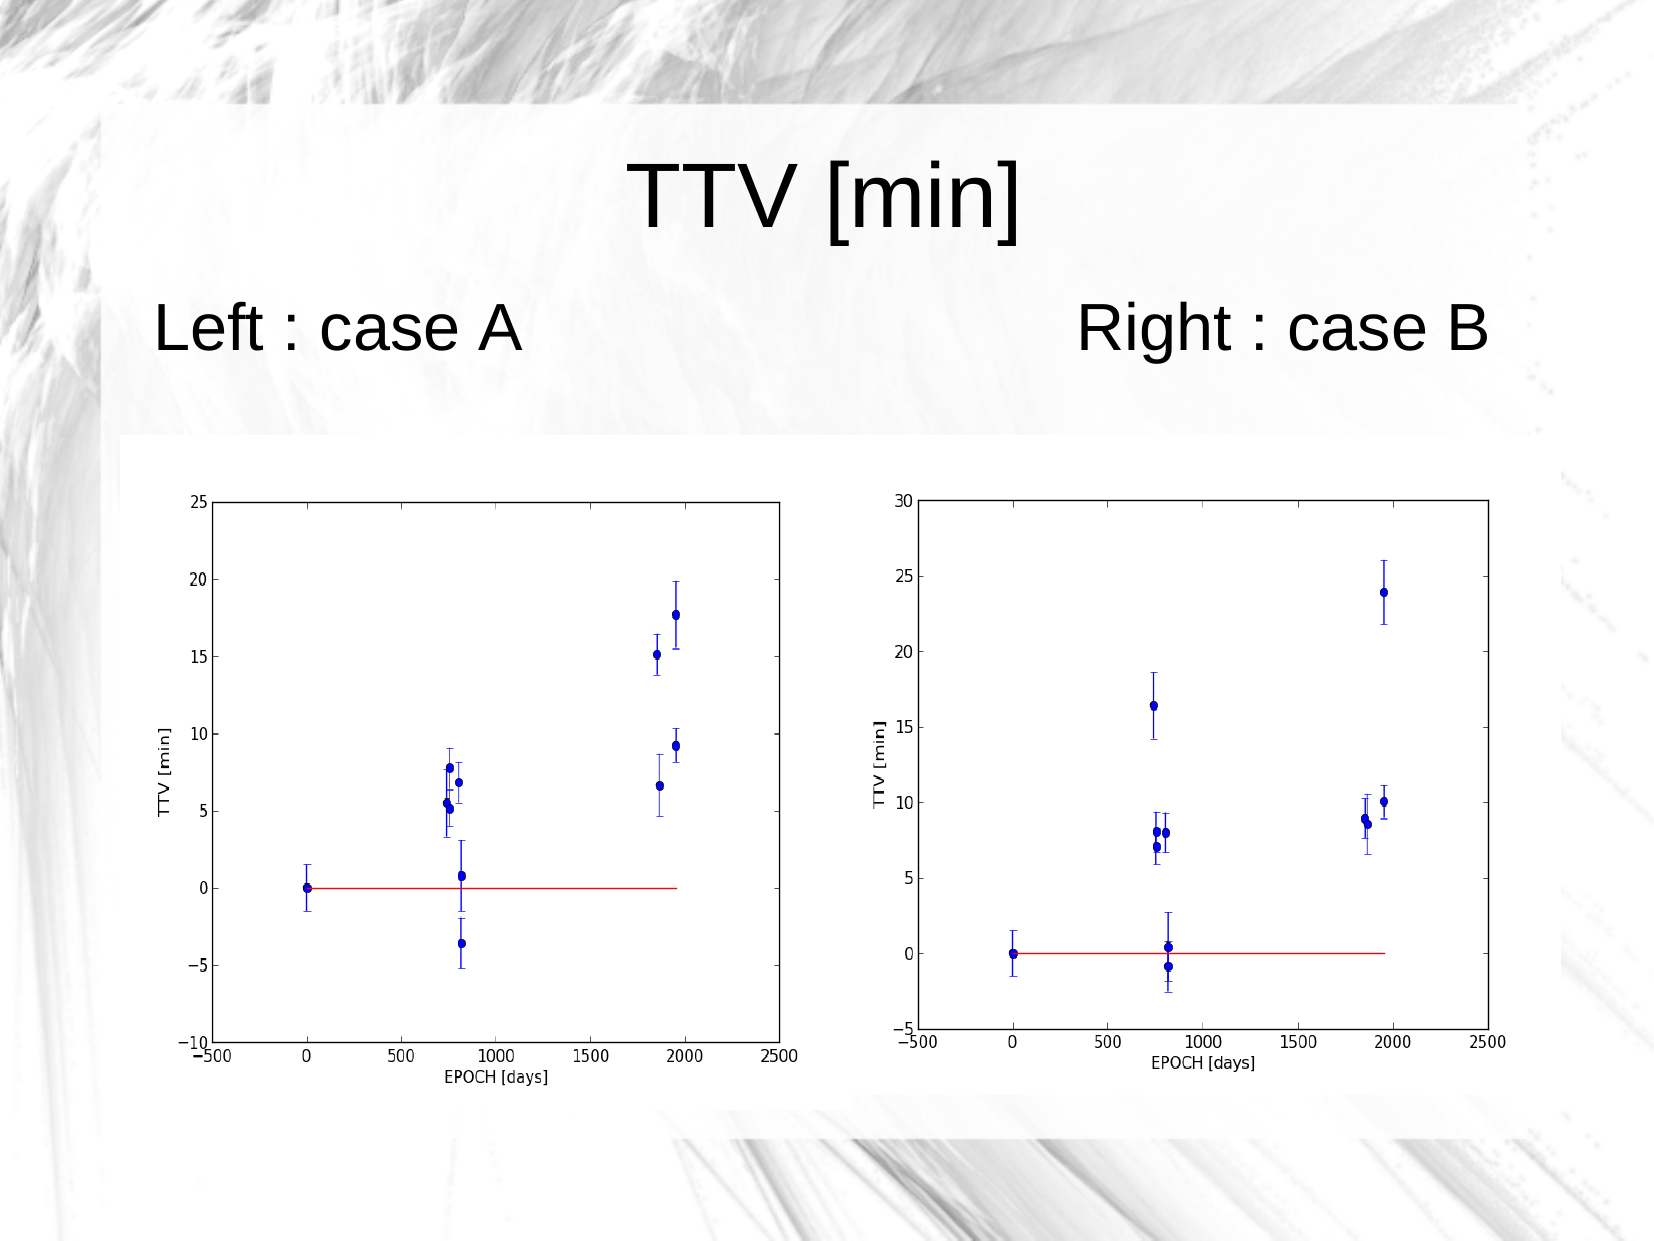

# TTV [min]
Left : case A Right : case B